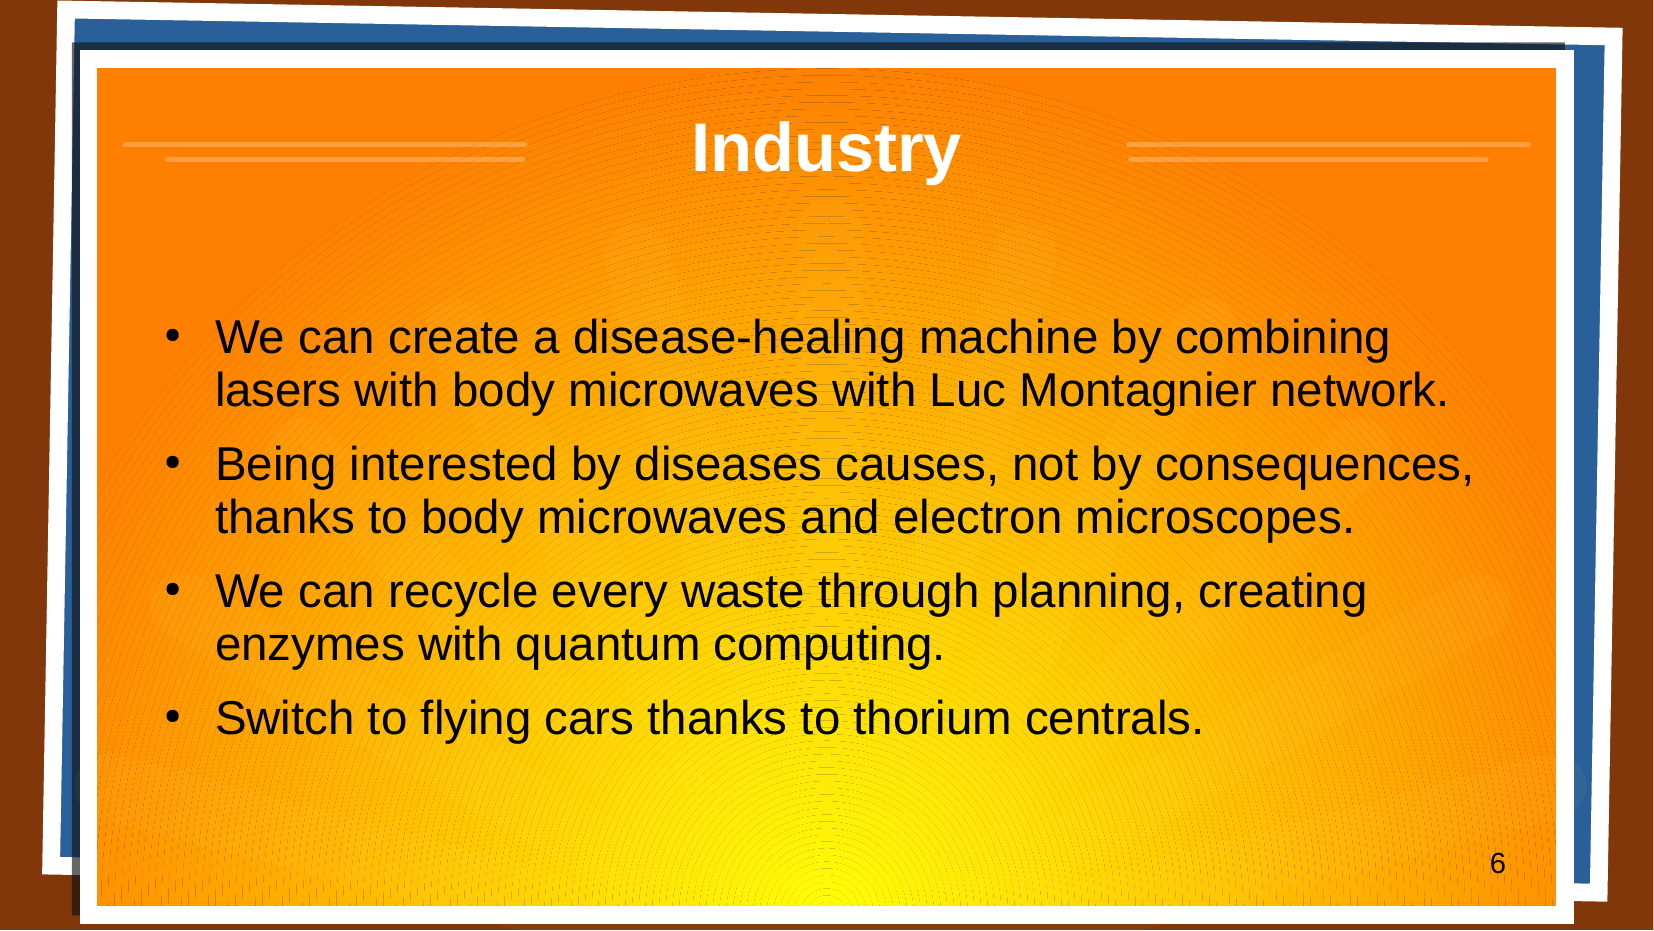

# Industry
We can create a disease-healing machine by combining lasers with body microwaves with Luc Montagnier network.
Being interested by diseases causes, not by consequences, thanks to body microwaves and electron microscopes.
We can recycle every waste through planning, creating enzymes with quantum computing.
Switch to flying cars thanks to thorium centrals.
6